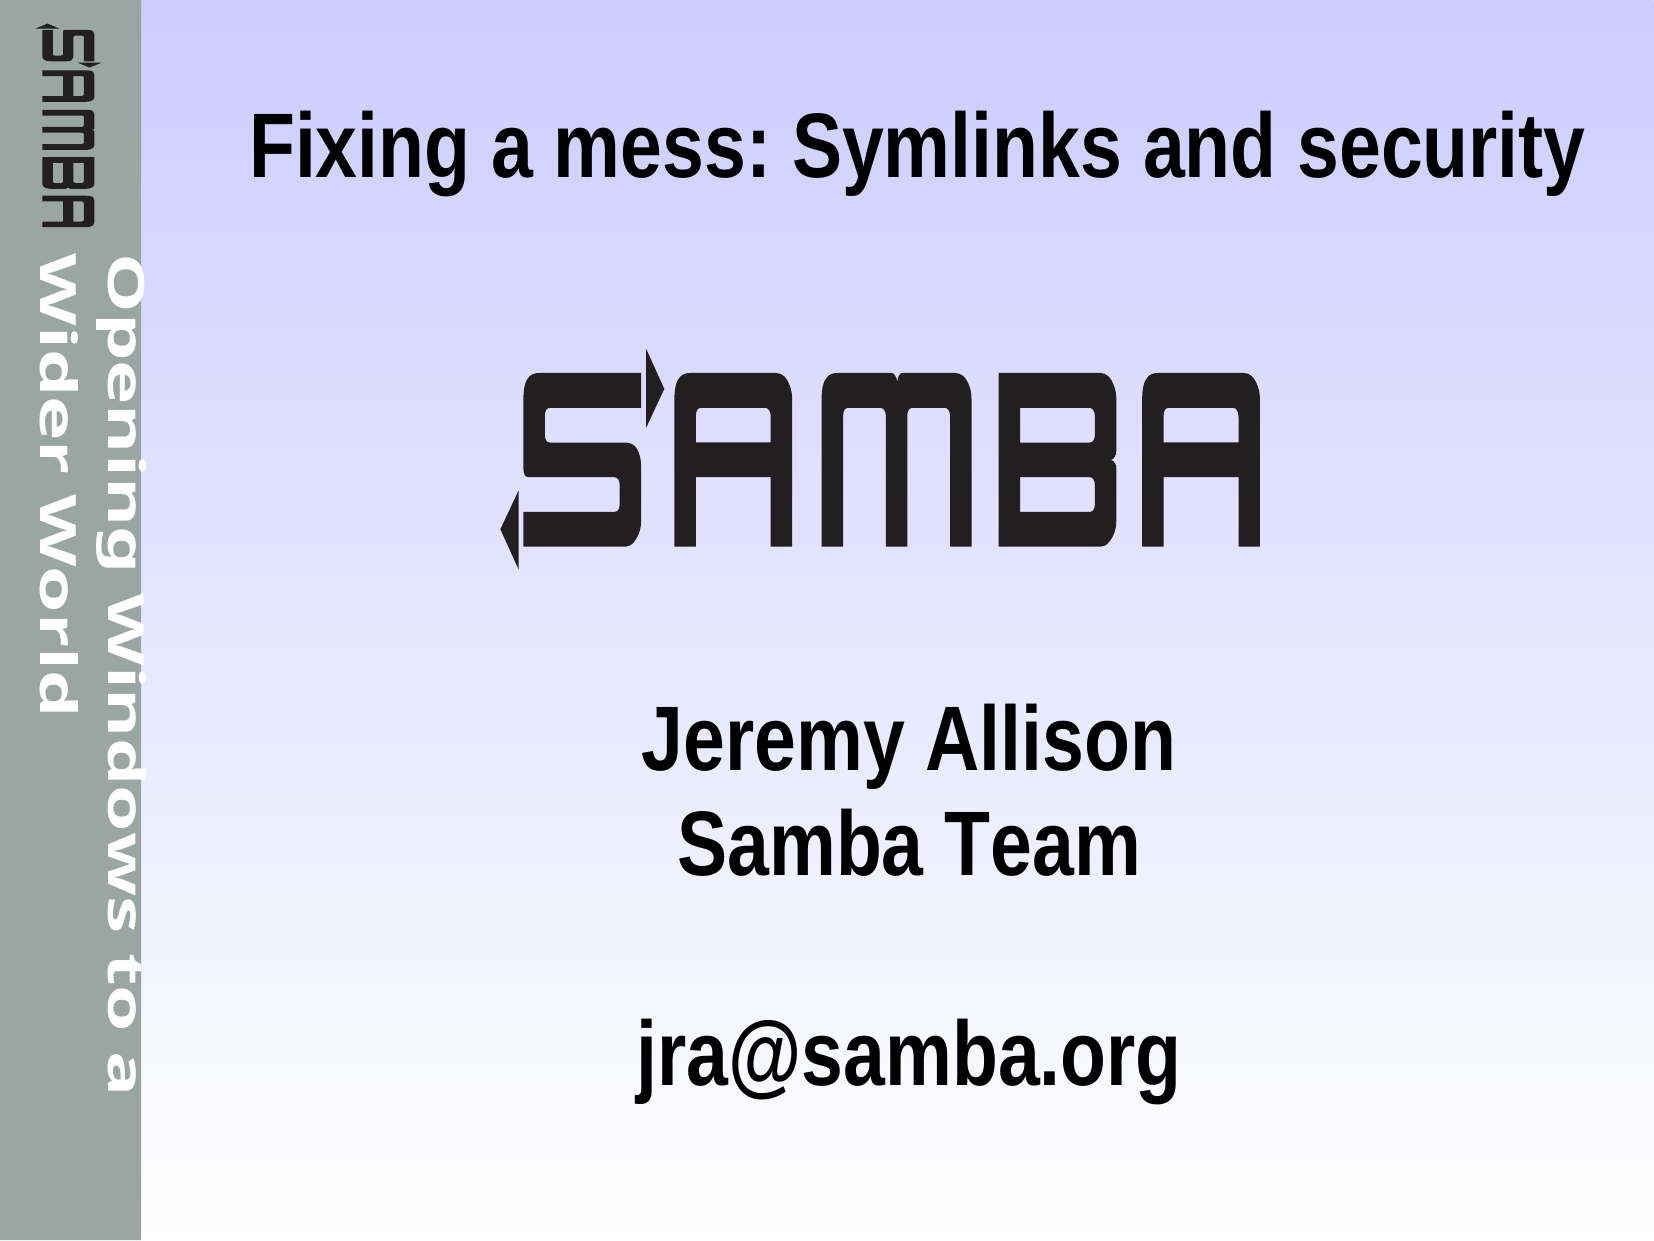

# Fixing a mess: Symlinks and security
Jeremy Allison
Samba Team
jra@samba.org